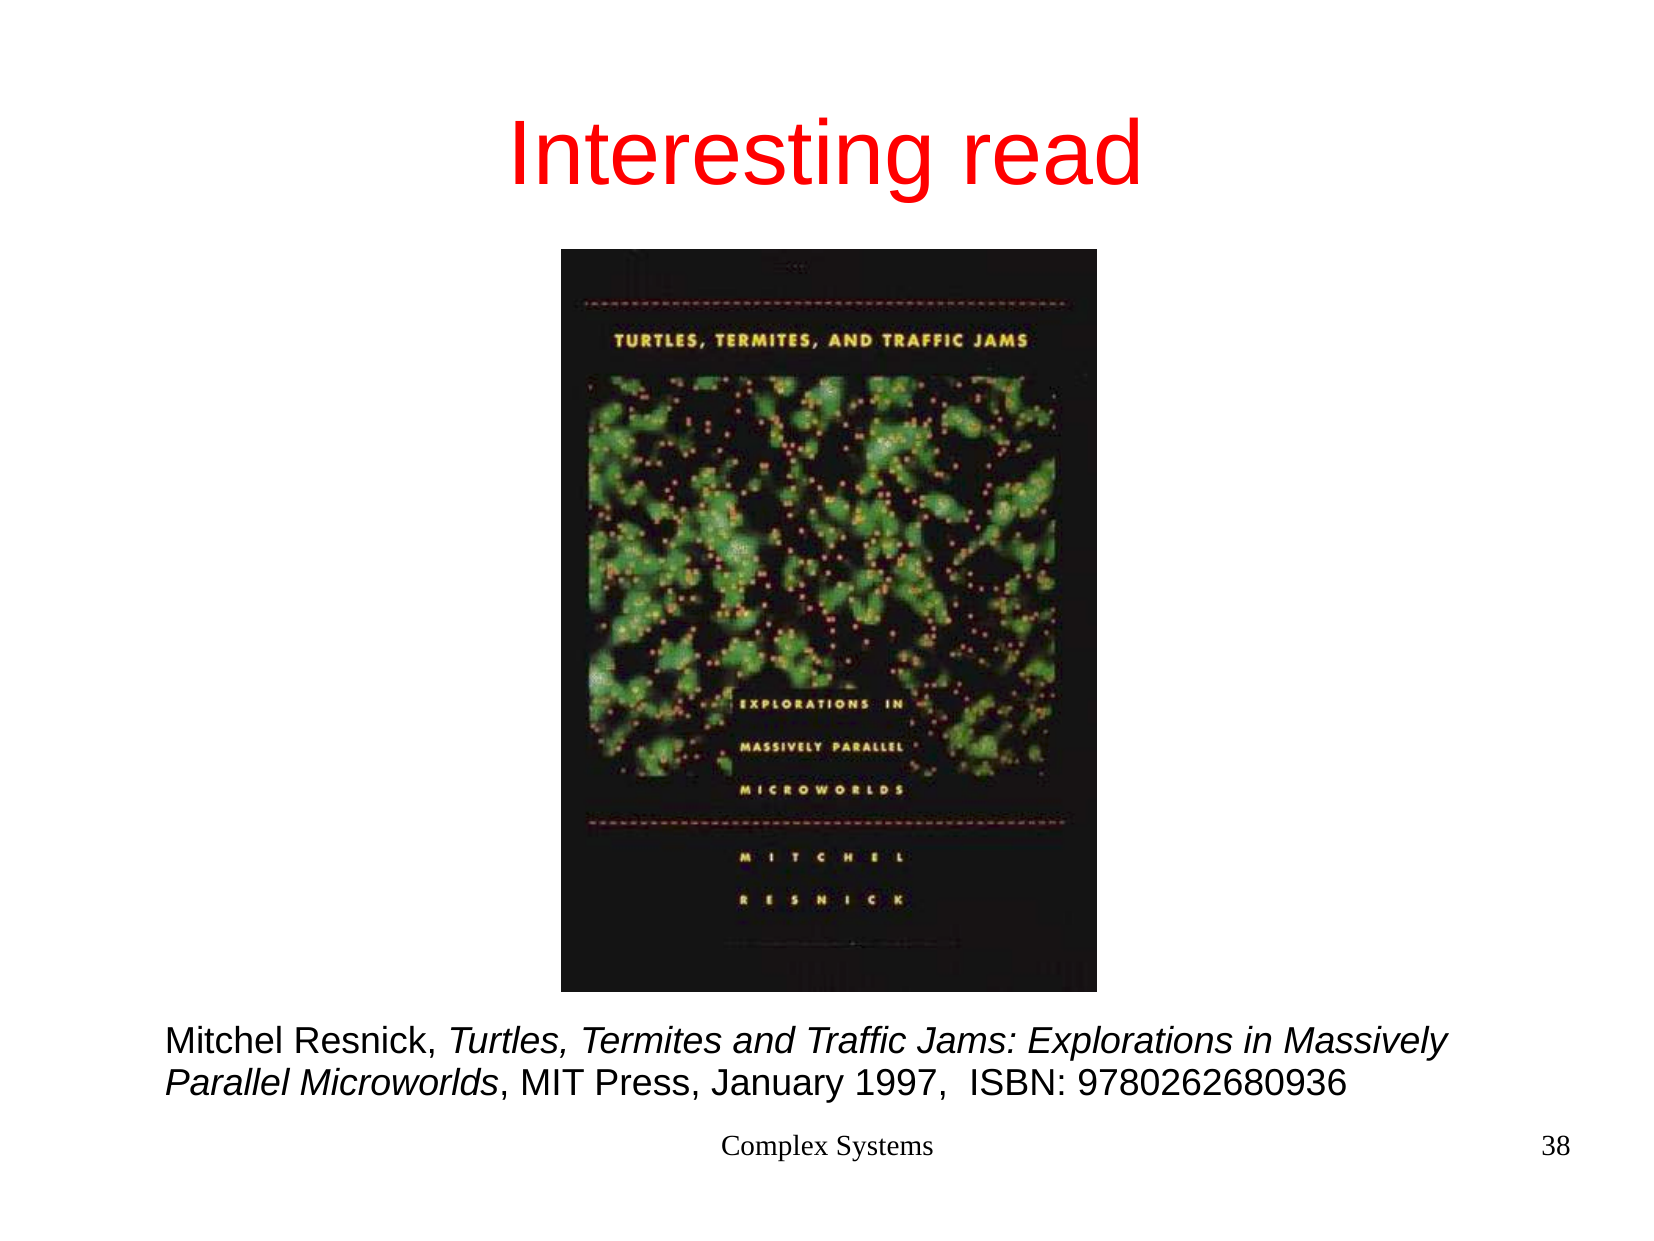

# Interesting read
Mitchel Resnick, Turtles, Termites and Traffic Jams: Explorations in Massively Parallel Microworlds, MIT Press, January 1997, ISBN: 9780262680936
Complex Systems
38